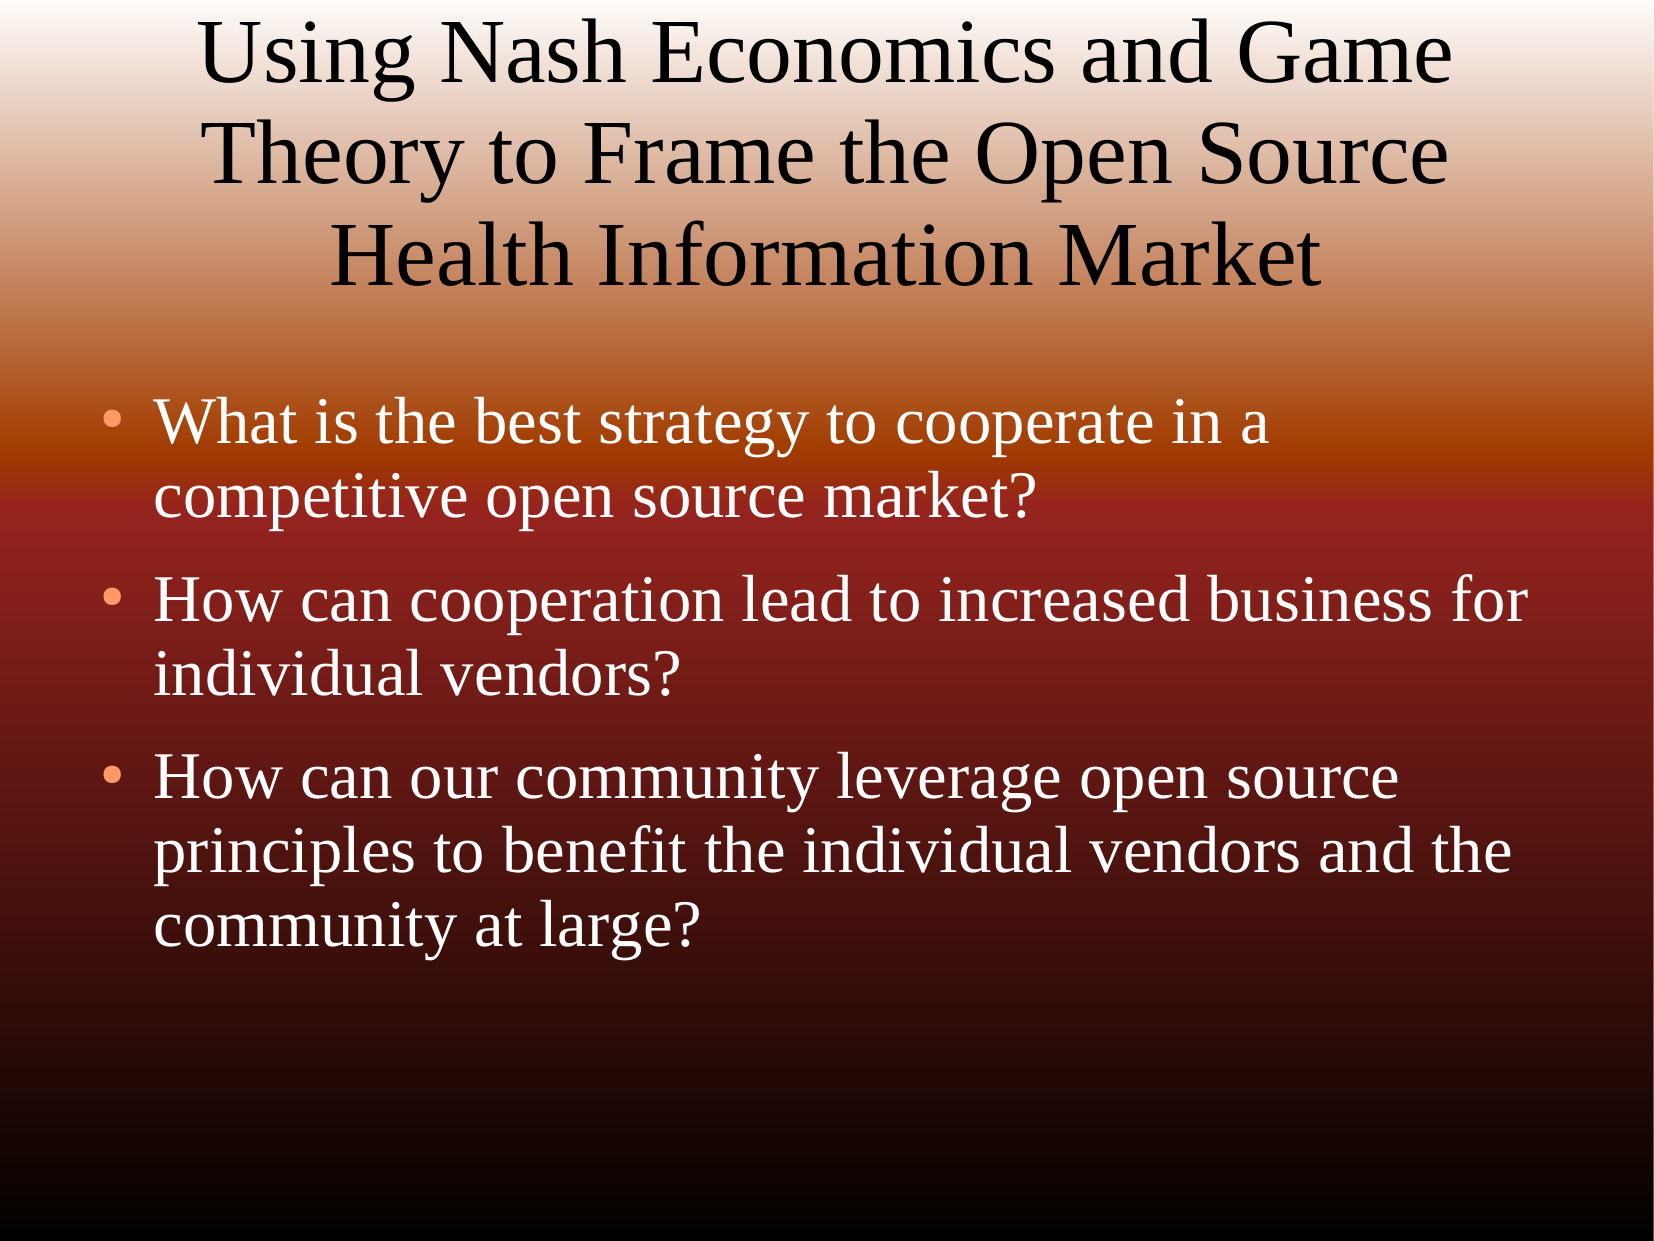

# Using Nash Economics and Game Theory to Frame the Open Source Health Information Market
What is the best strategy to cooperate in a competitive open source market?
How can cooperation lead to increased business for individual vendors?
How can our community leverage open source principles to benefit the individual vendors and the community at large?